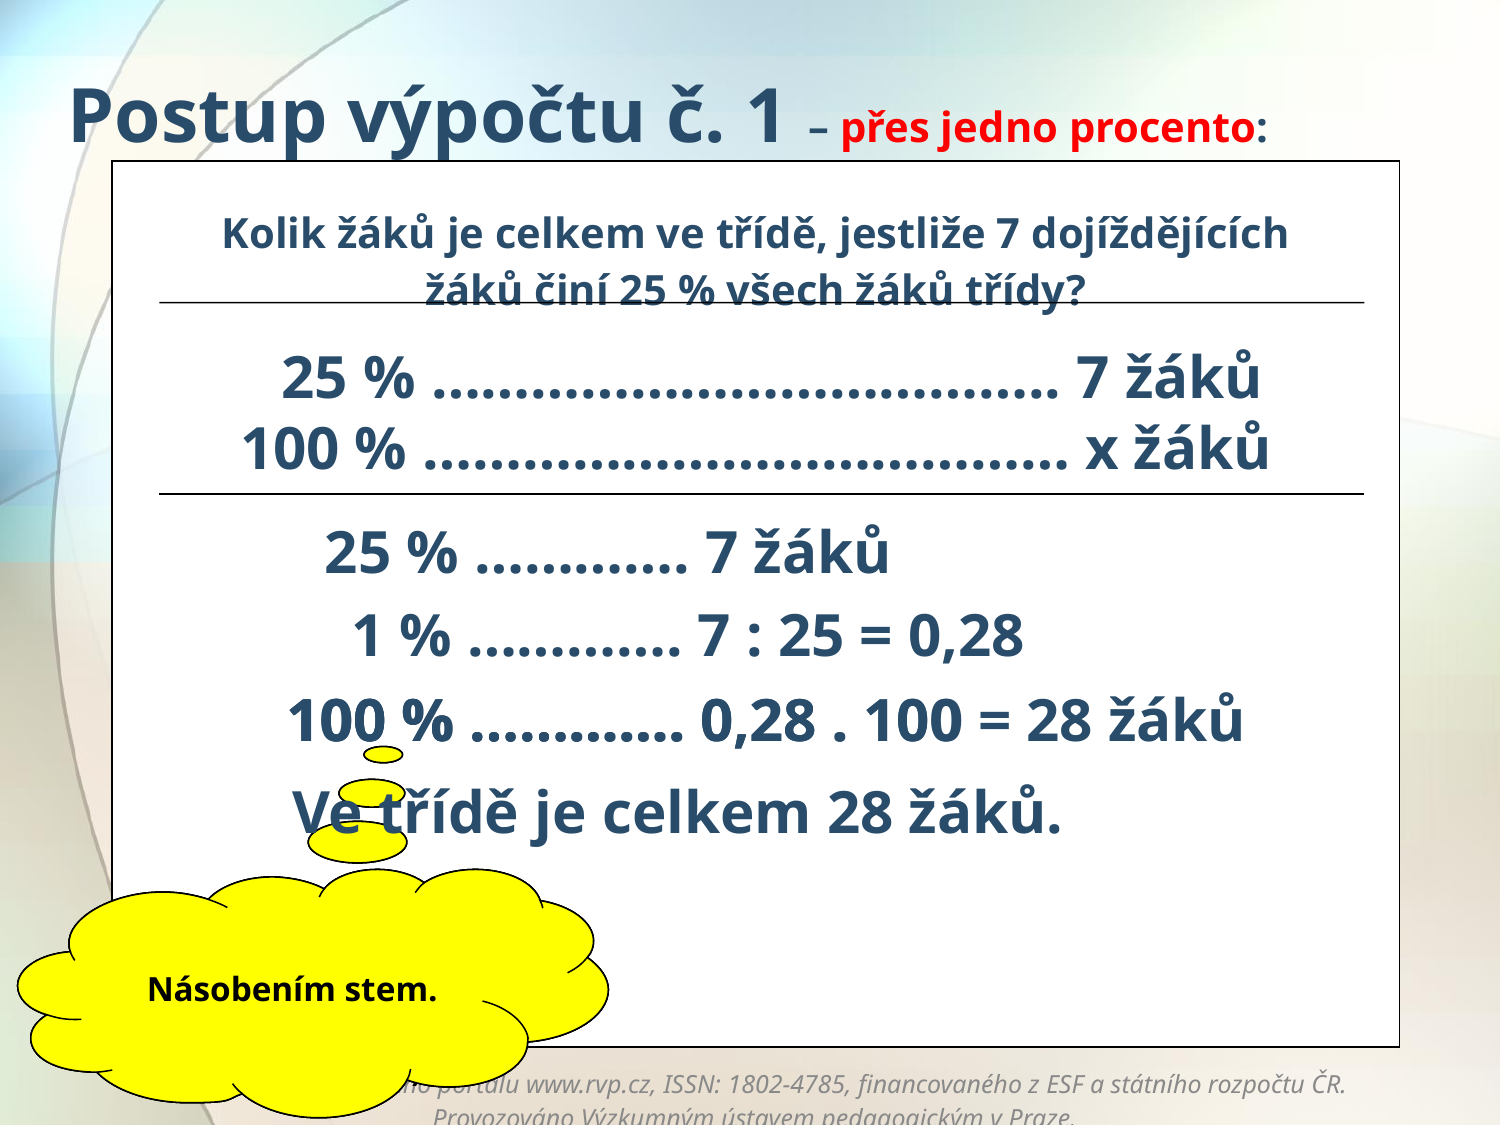

Postup výpočtu č. 1 – přes jedno procento:
Kolik žáků je celkem ve třídě, jestliže 7 dojíždějících žáků činí 25 % všech žáků třídy?
25 % ……………………………….. 7 žáků
100 % ………………………………… x žáků
25 % …………. 7 žáků
 1 % …………. 7 : 25 = 0,28
 100 % …………. 0,28 . 100 = 28 žáků
 100 % ………….
 100 % …………. 0,28 . 100
Ve třídě je celkem 28 žáků.
Jak určíme 100 % všech žáků?
100 % je 100x více než jedno procento, které známe. Jak tedy určíme 100 %?
Násobením stem.